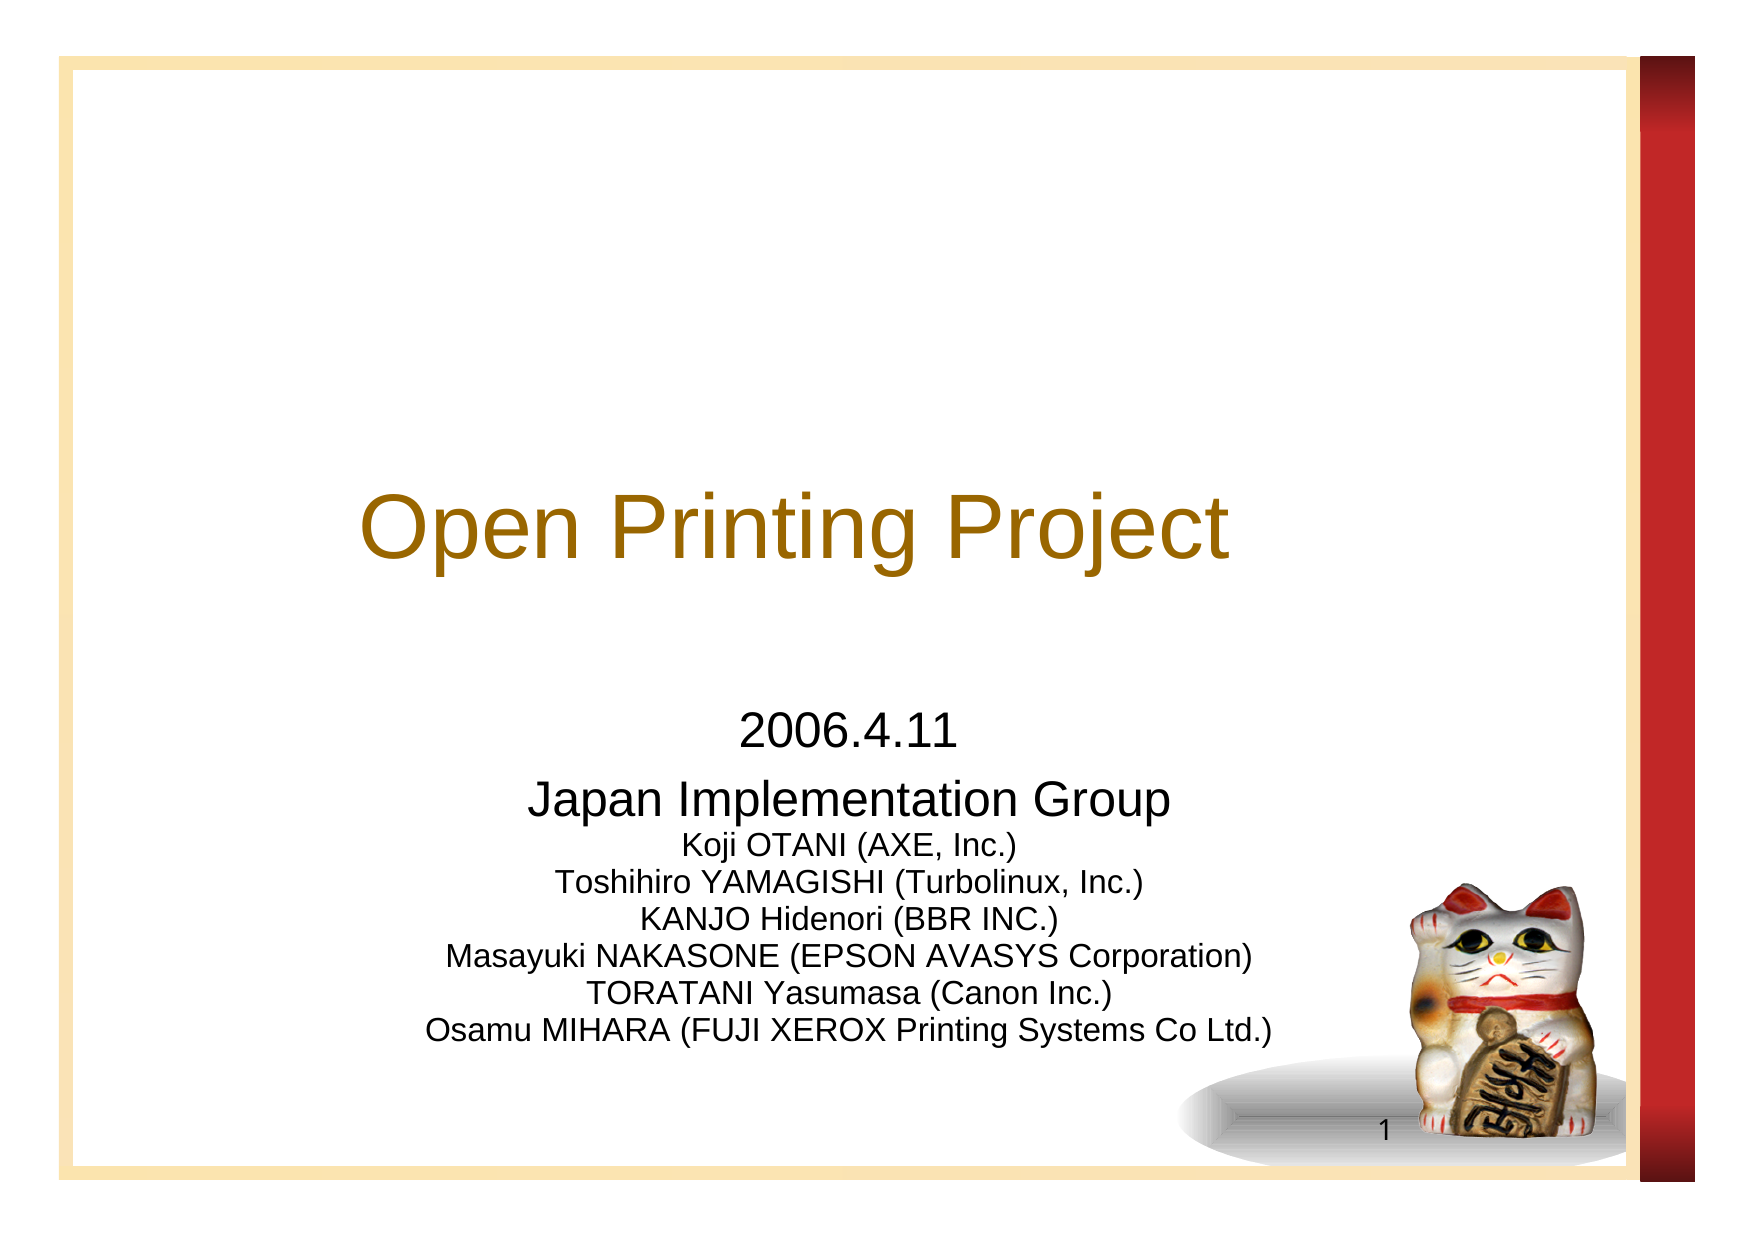

# Open Printing Project
2006.4.11
Japan Implementation Group
Koji OTANI (AXE, Inc.)
Toshihiro YAMAGISHI (Turbolinux, Inc.)
KANJO Hidenori (BBR INC.)
Masayuki NAKASONE (EPSON AVASYS Corporation)
TORATANI Yasumasa (Canon Inc.)
Osamu MIHARA (FUJI XEROX Printing Systems Co Ltd.)
1